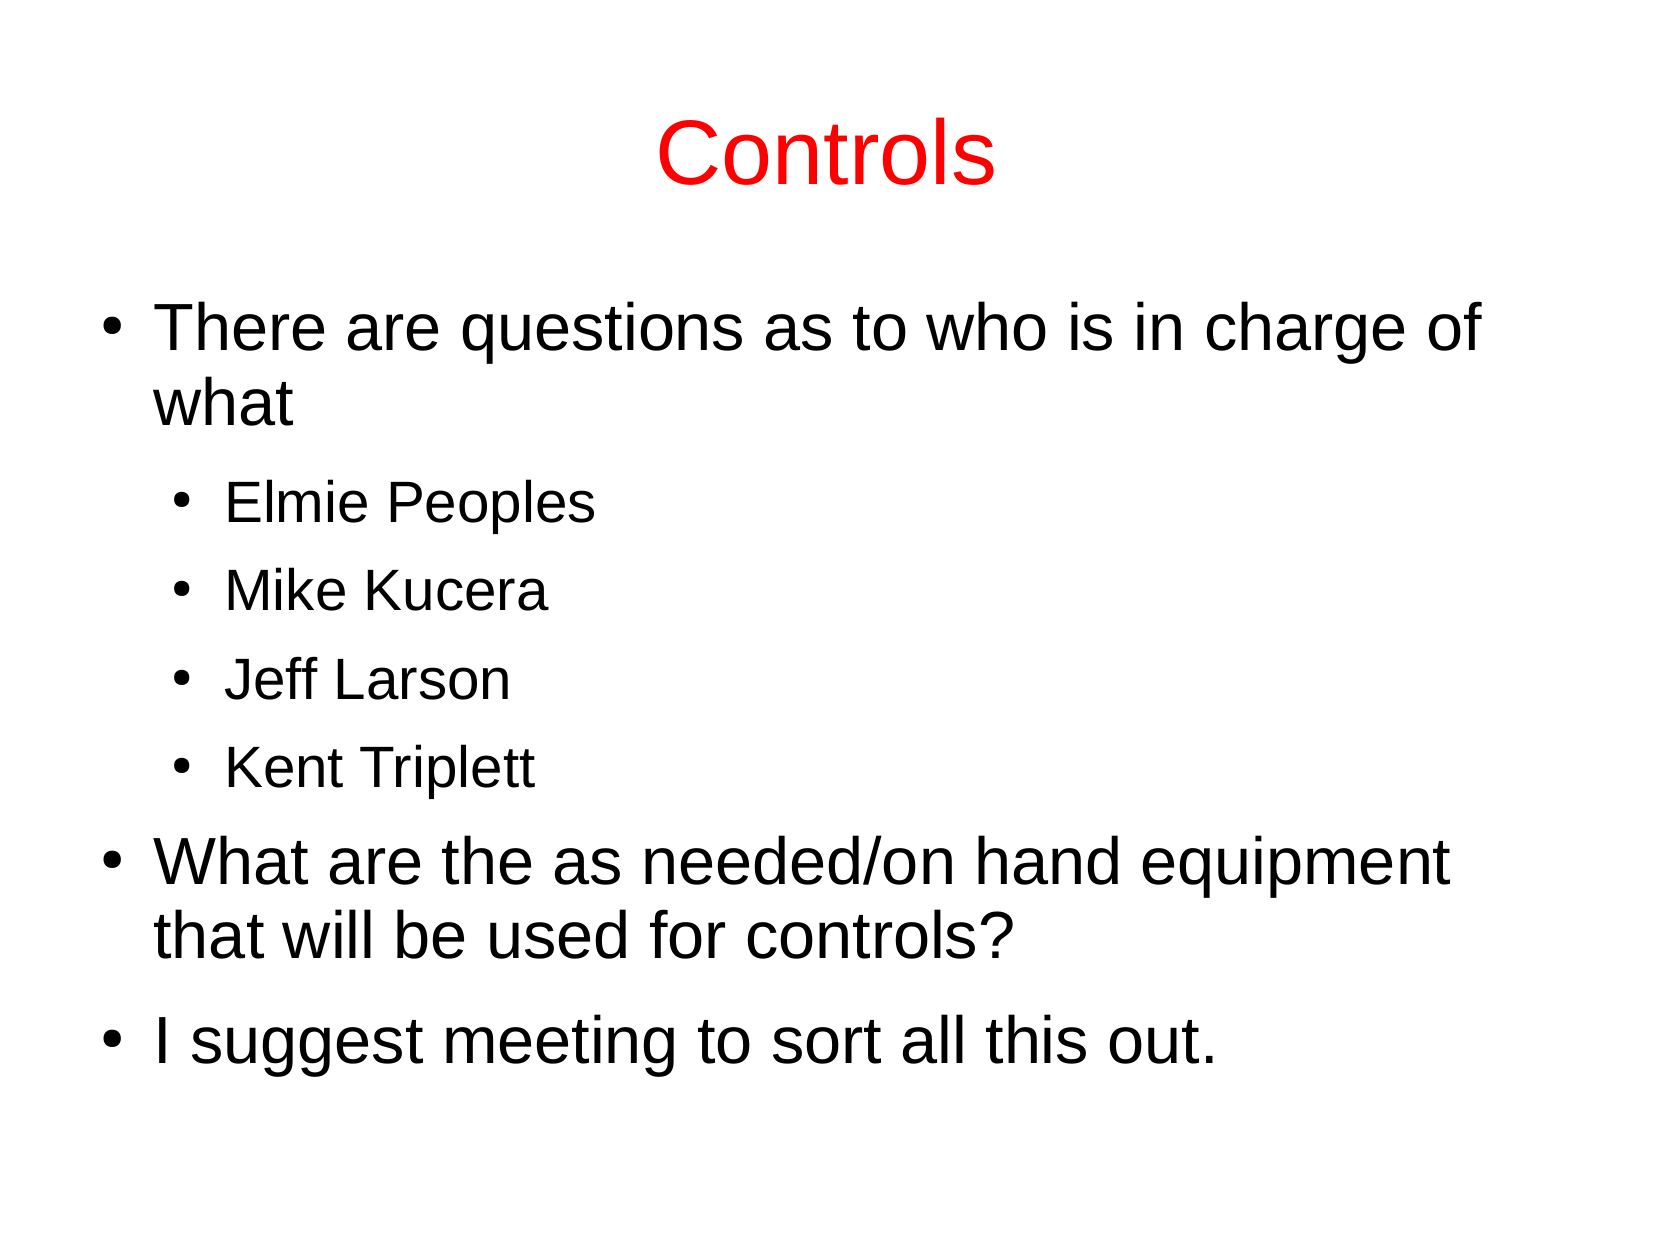

# Controls
There are questions as to who is in charge of what
Elmie Peoples
Mike Kucera
Jeff Larson
Kent Triplett
What are the as needed/on hand equipment that will be used for controls?
I suggest meeting to sort all this out.